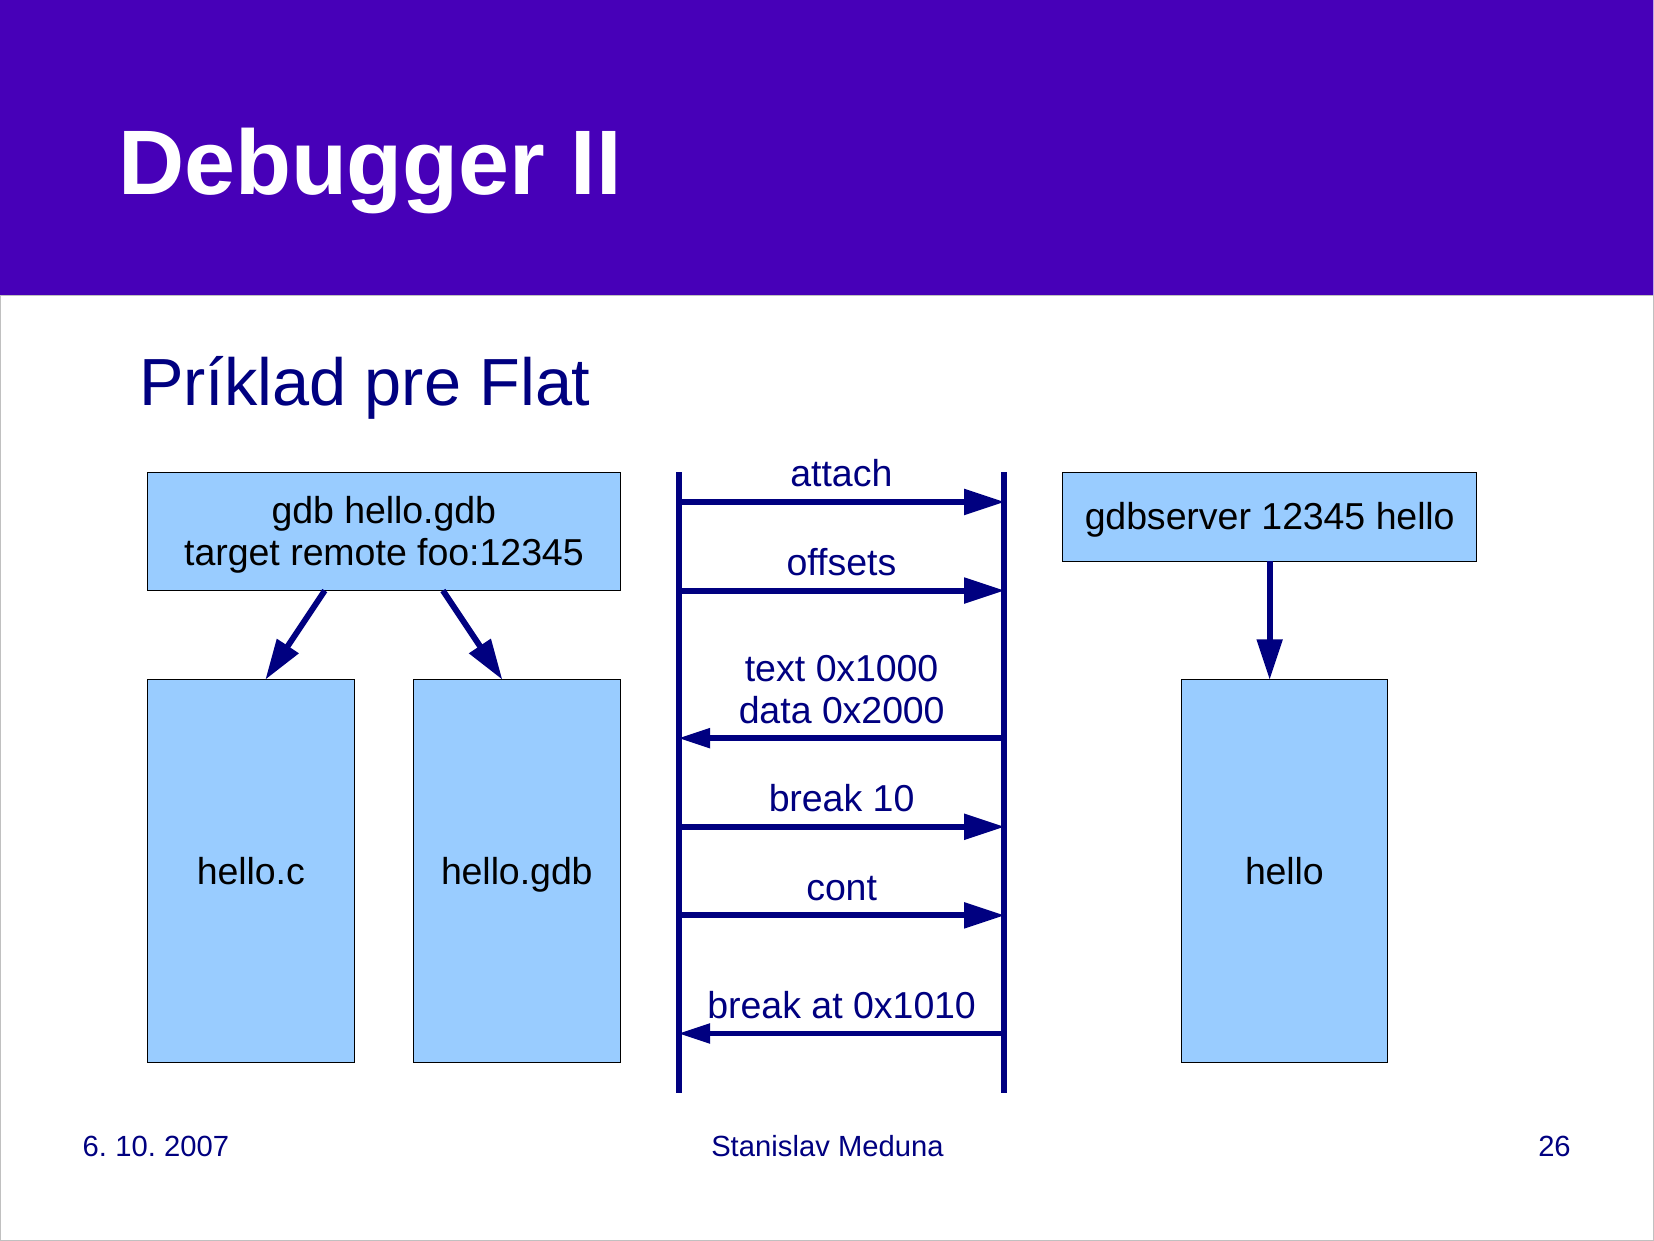

# Debugger II
Príklad pre Flat
gdb hello.gdb
target remote foo:12345
gdbserver 12345 hello
attach
offsets
hello.c
hello.gdb
hello
text 0x1000
data 0x2000
break 10
cont
break at 0x1010
6. 10. 2007
Stanislav Meduna
26